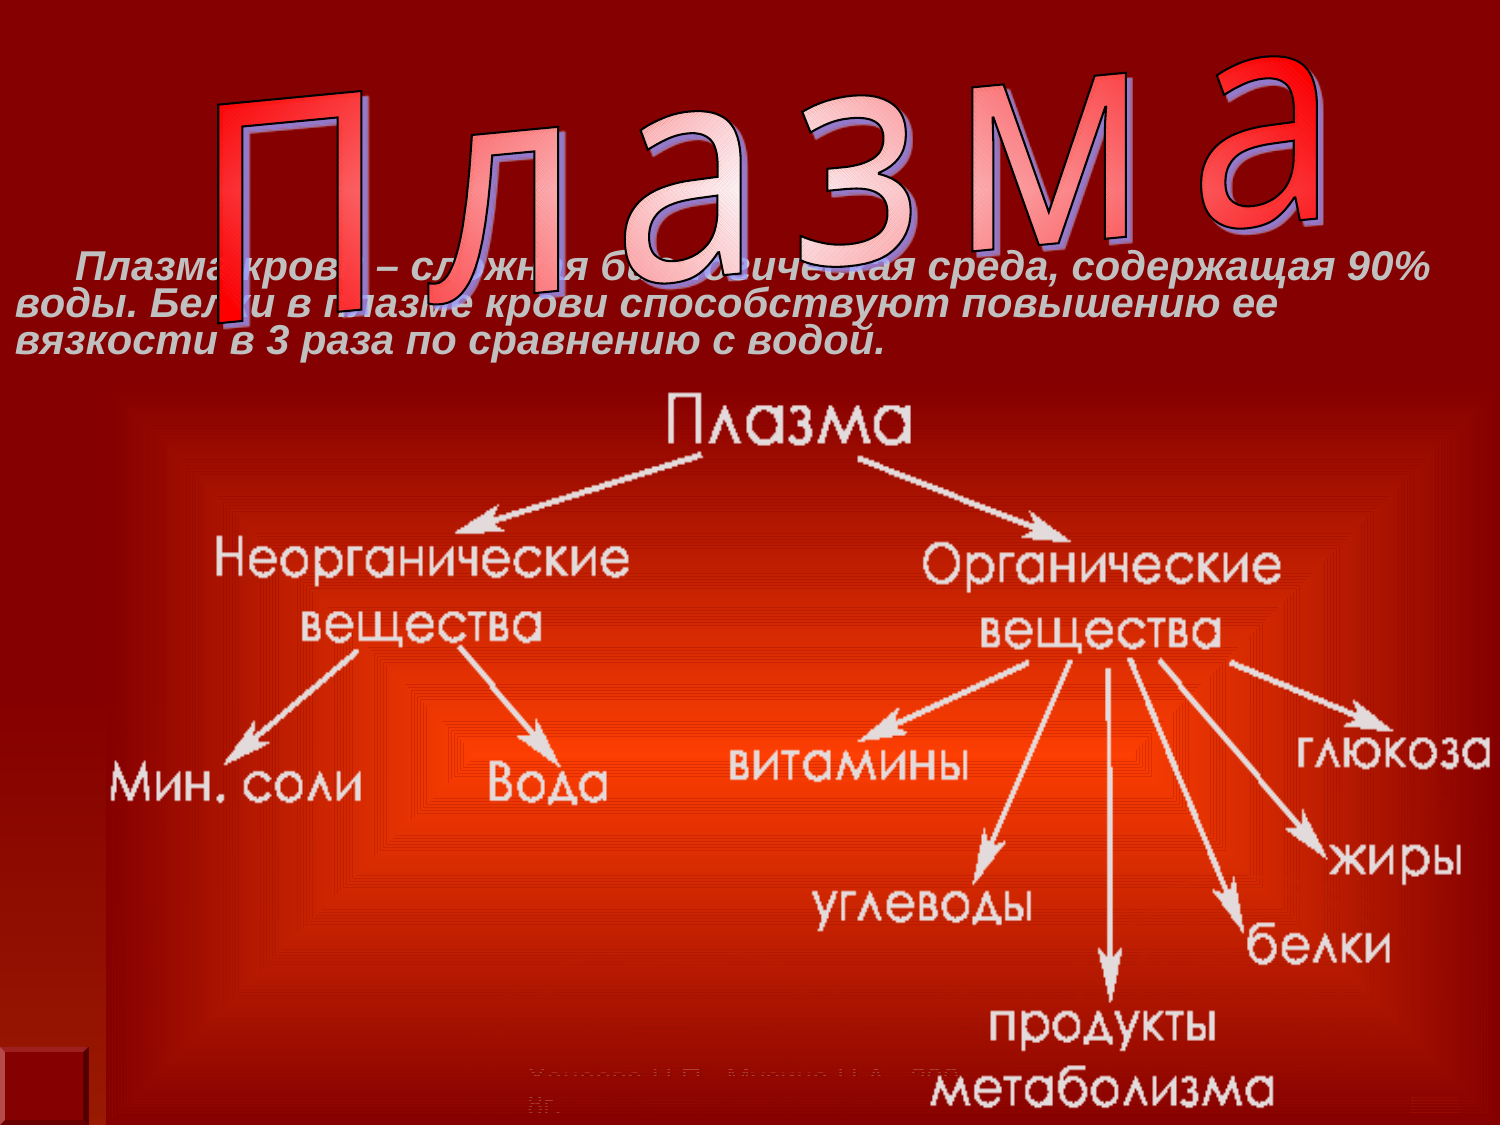

Плазма
# Плазма крови – сложная биологическая среда, содержащая 90% воды. Белки в плазме крови способствуют повышению ее вязкости в 3 раза по сравнению с водой.
Ханеева Н.П., Мусина Н.А., 2008г.